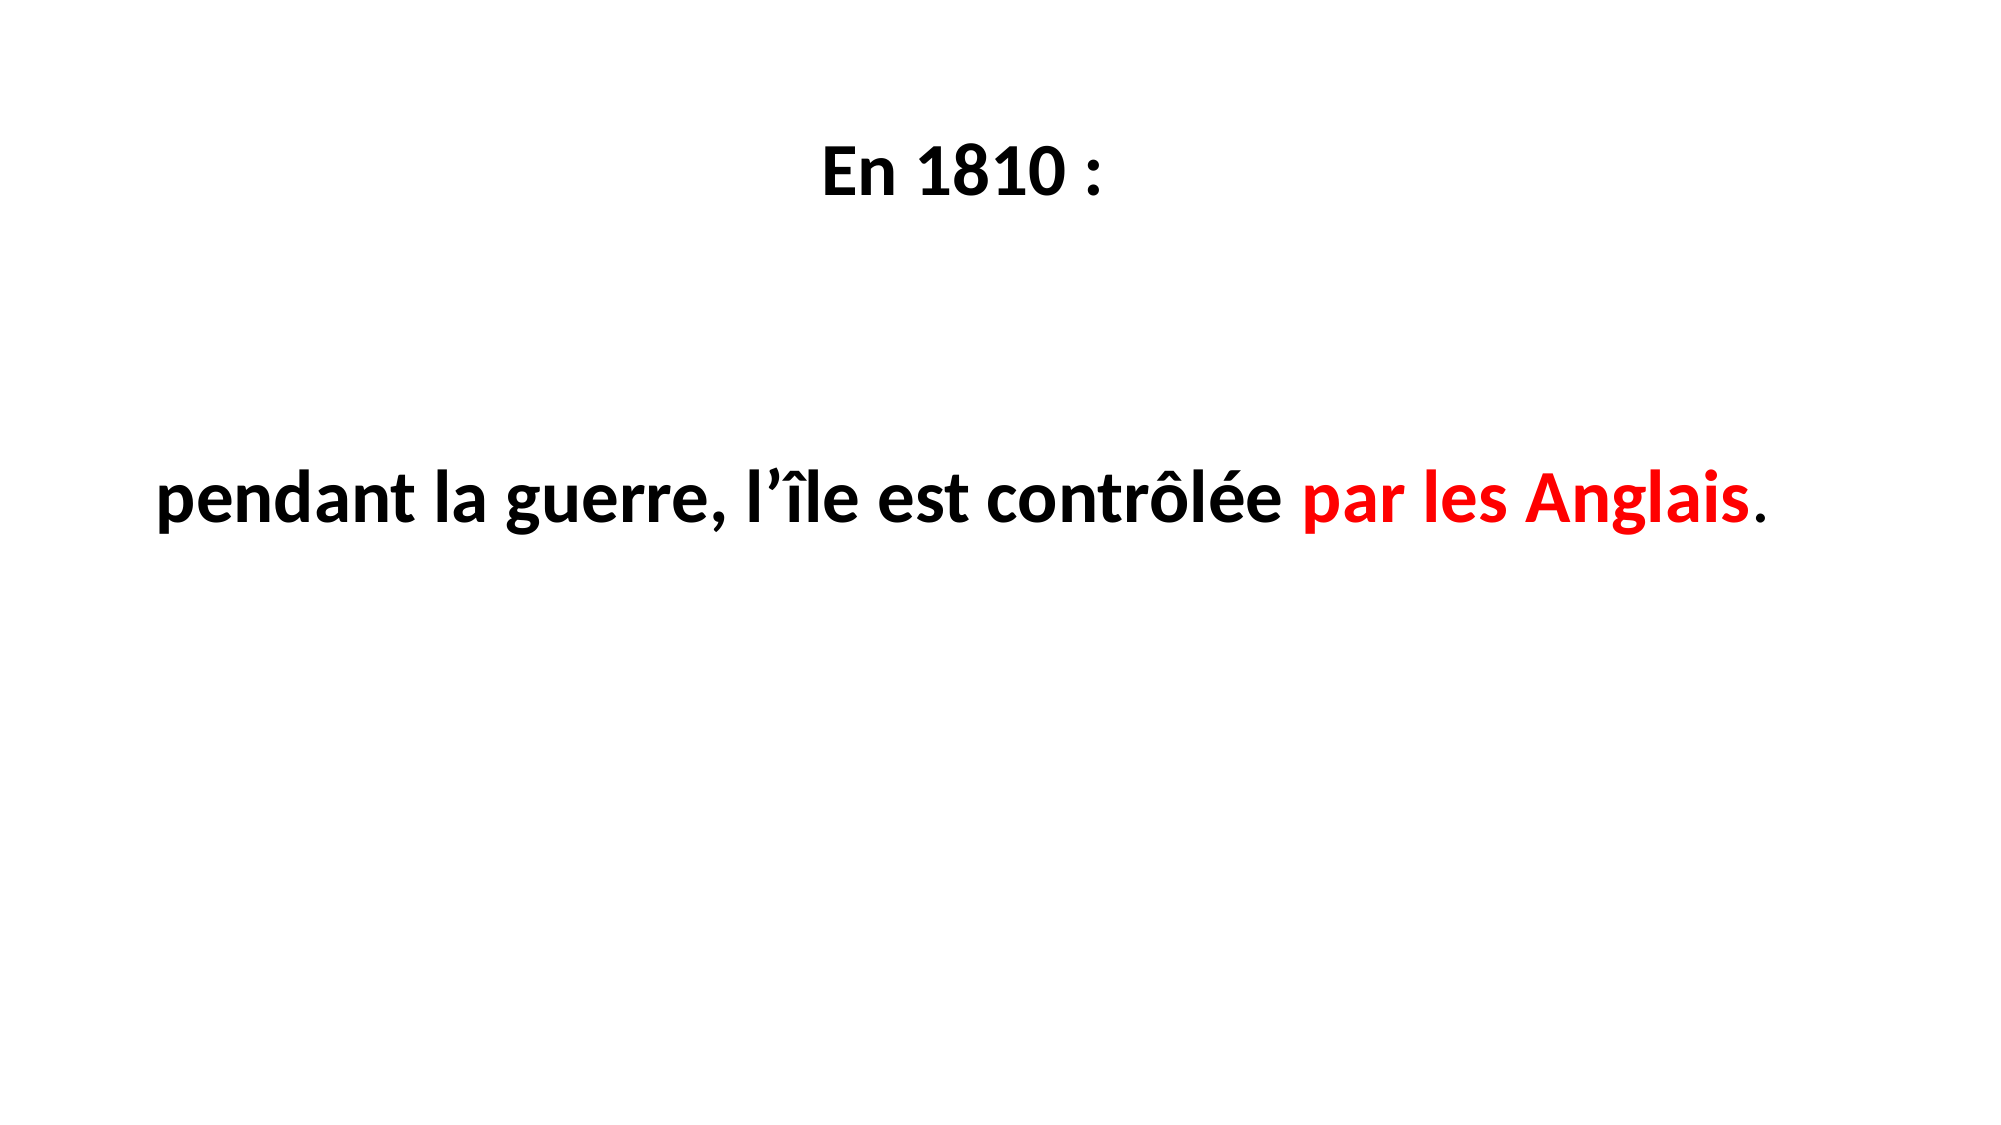

En 1810 :
pendant la guerre, l’île est contrôlée par les Anglais.